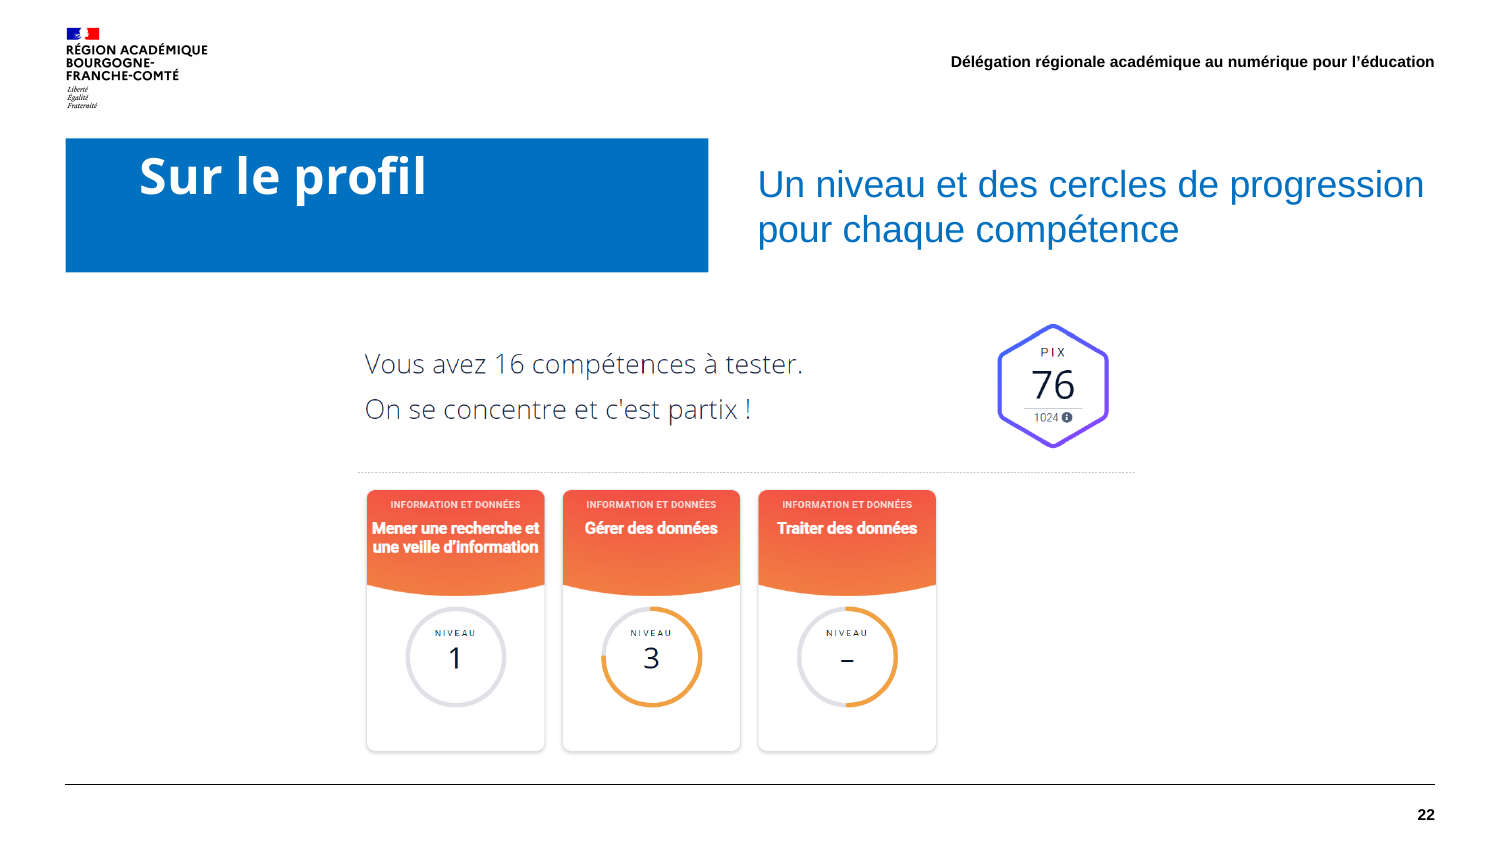

Délégation régionale académique au numérique pour l’éducation
# Sur le profil
Un niveau et des cercles de progression pour chaque compétence